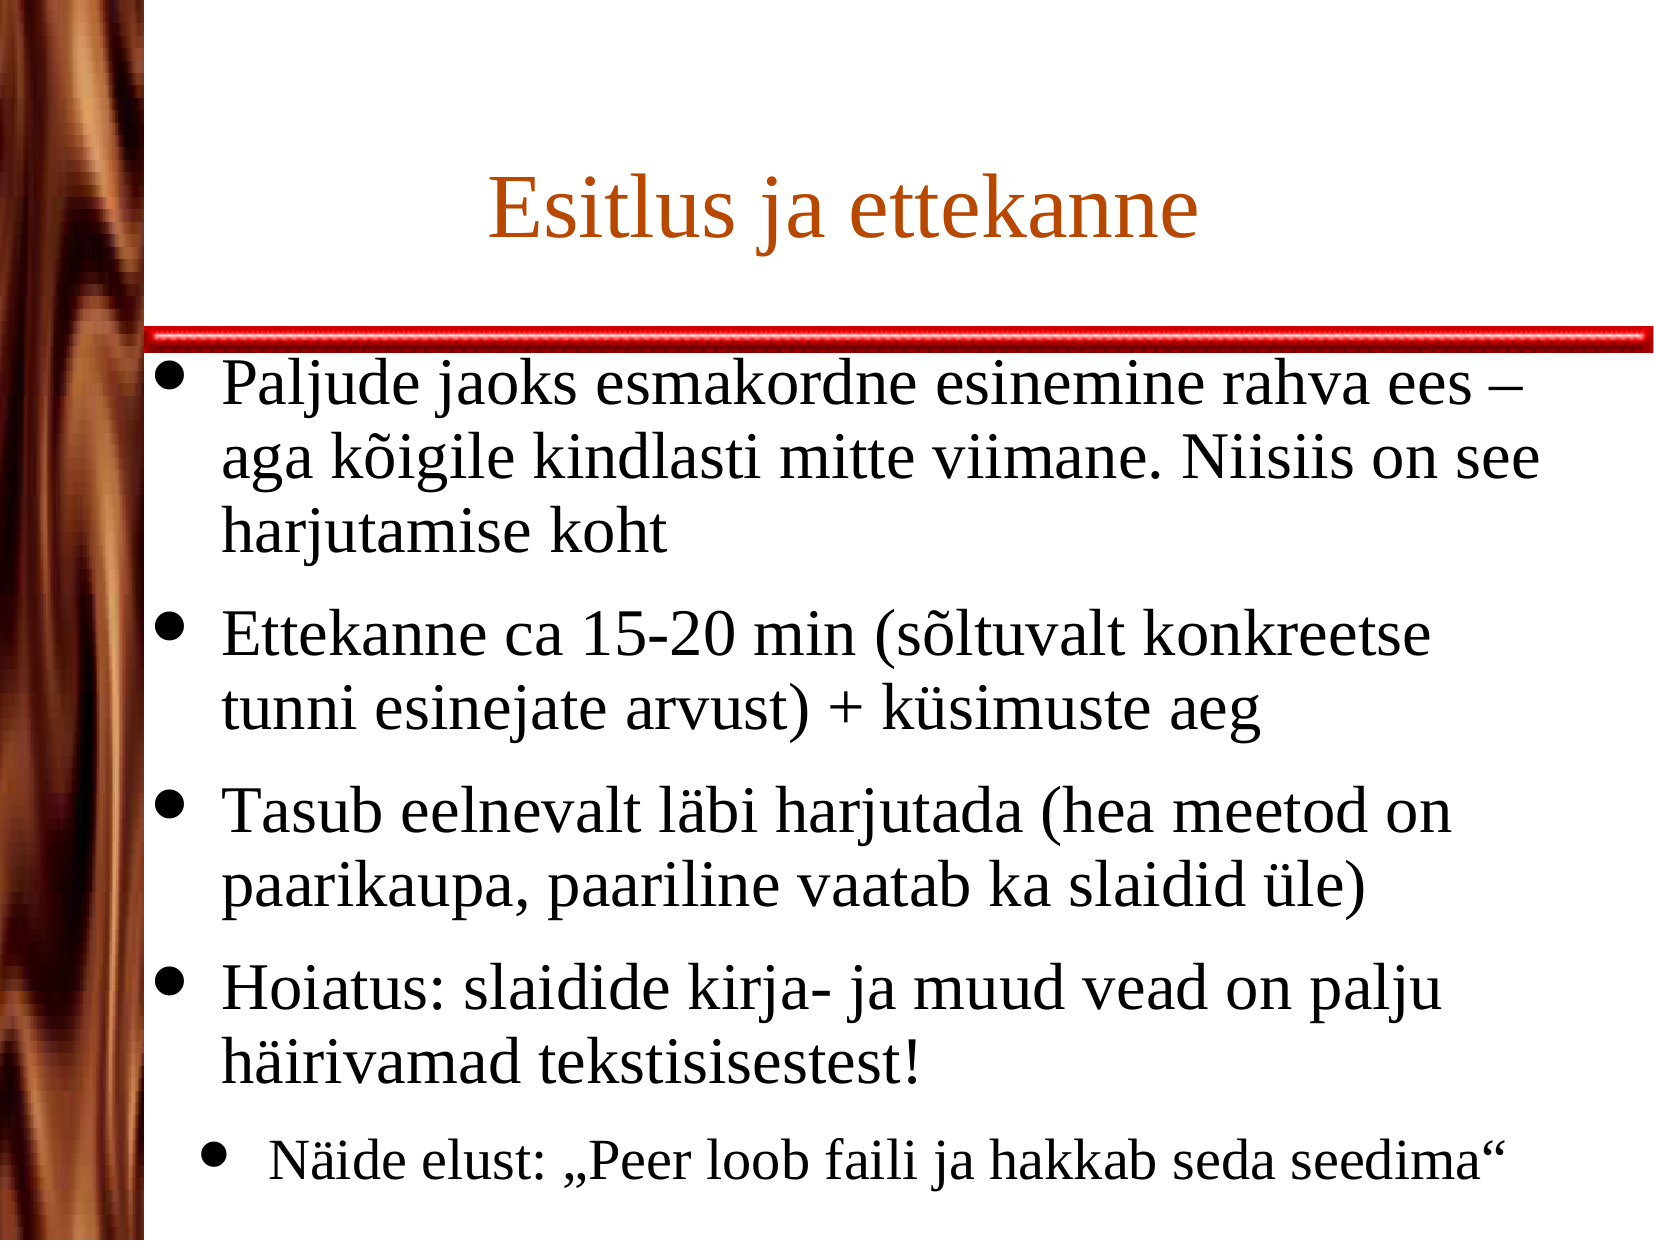

# Esitlus ja ettekanne
Paljude jaoks esmakordne esinemine rahva ees – aga kõigile kindlasti mitte viimane. Niisiis on see harjutamise koht
Ettekanne ca 15-20 min (sõltuvalt konkreetse tunni esinejate arvust) + küsimuste aeg
Tasub eelnevalt läbi harjutada (hea meetod on paarikaupa, paariline vaatab ka slaidid üle)
Hoiatus: slaidide kirja- ja muud vead on palju häirivamad tekstisisestest!
Näide elust: „Peer loob faili ja hakkab seda seedima“